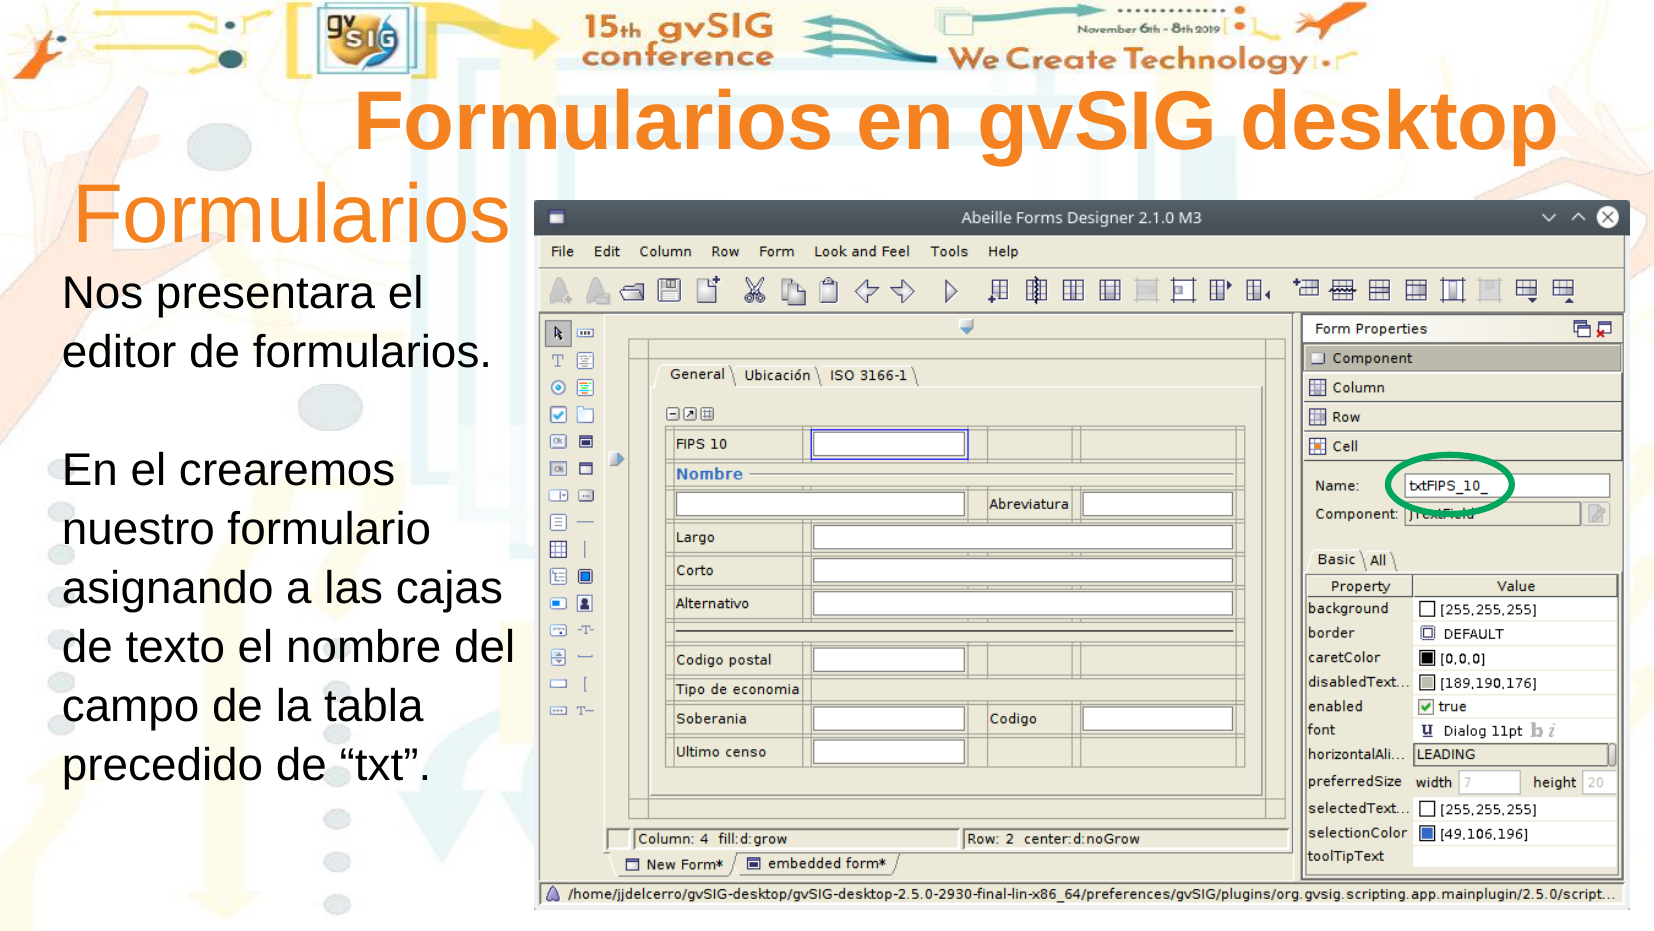

# Formularios en gvSIG desktop
Formularios
Nos presentara el editor de formularios.
En el crearemos nuestro formulario asignando a las cajas de texto el nombre del campo de la tabla precedido de “txt”.